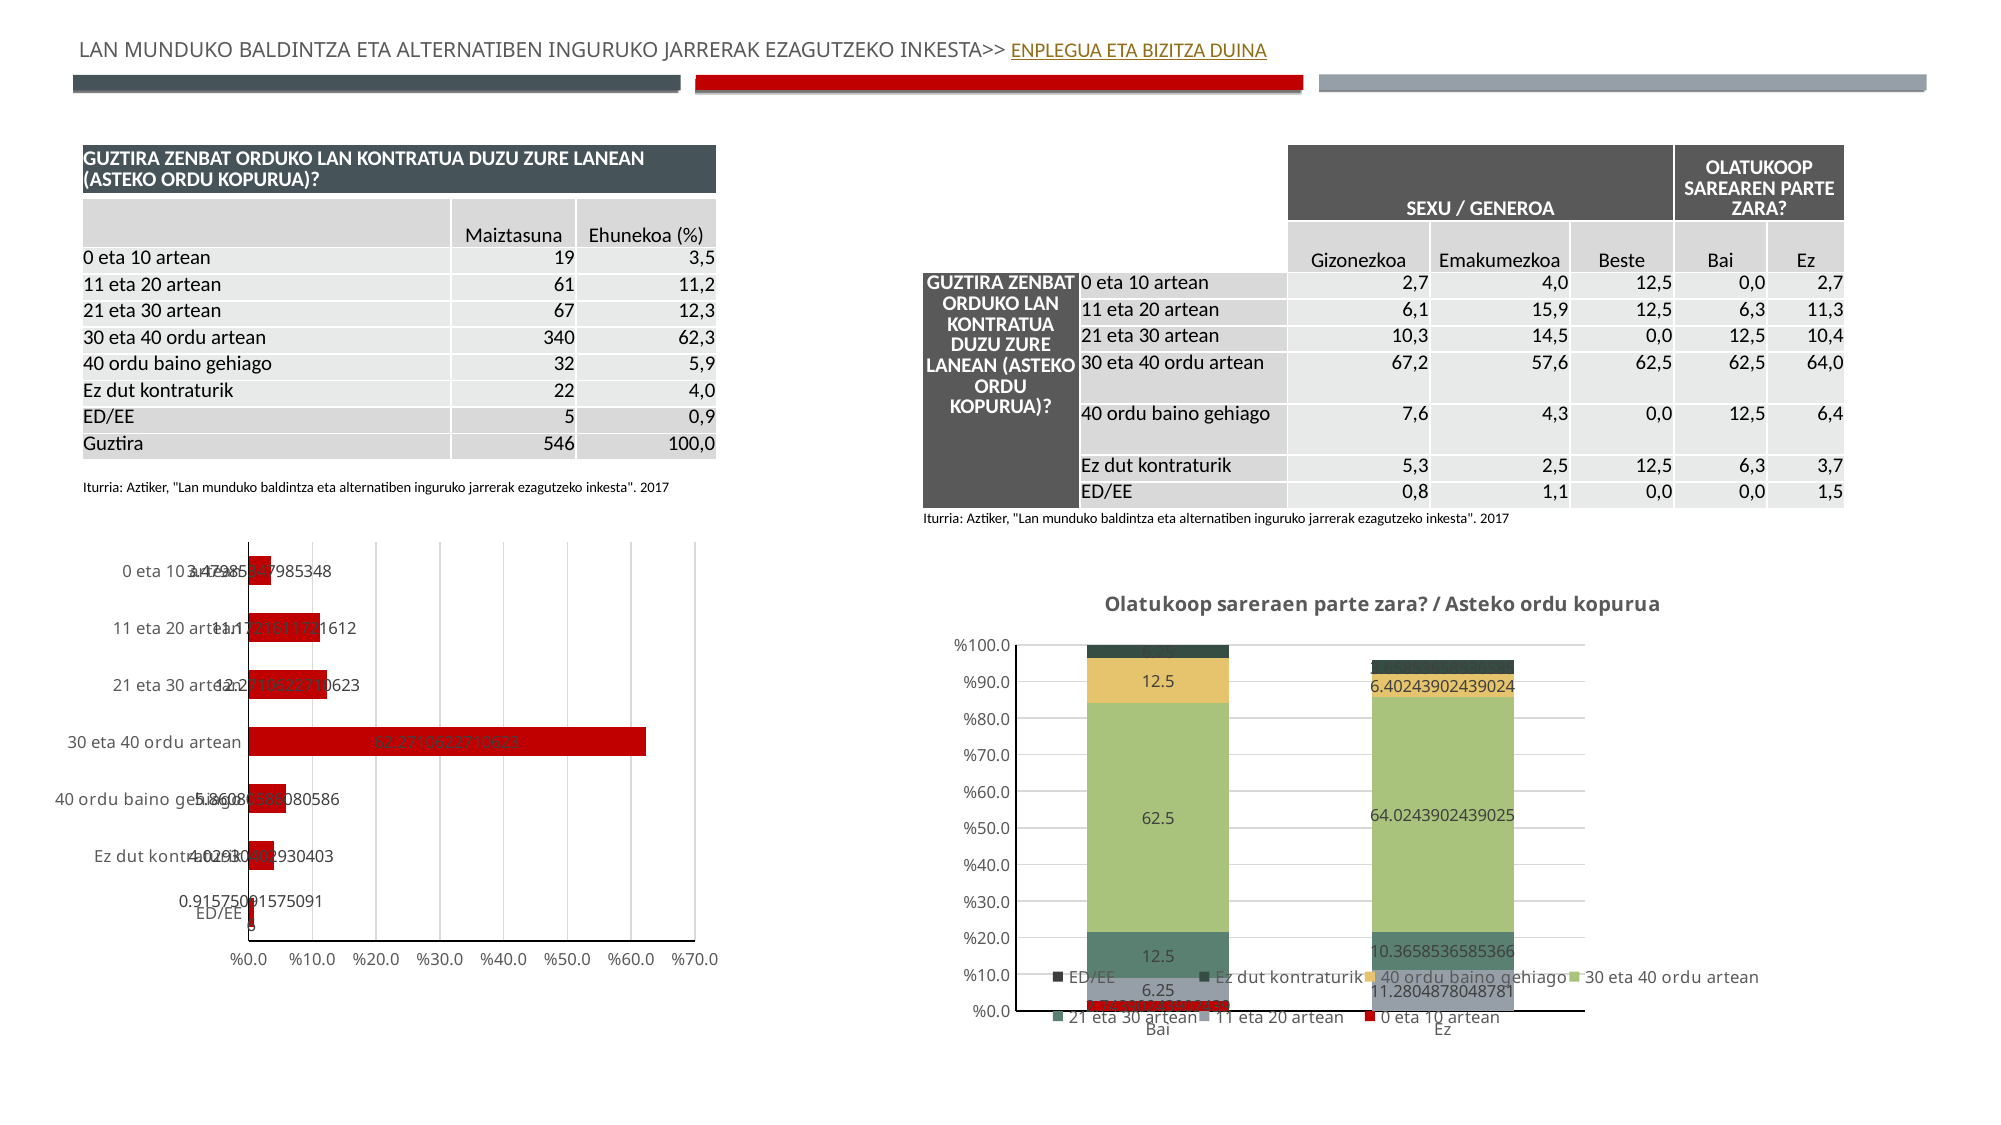

LAN MUNDUKO BALDINTZA ETA ALTERNATIBEN INGURUKO JARRERAK EZAGUTZEKO INKESTA>> ENPLEGUA ETA BIZITZA DUINA
| GUZTIRA ZENBAT ORDUKO LAN KONTRATUA DUZU ZURE LANEAN (ASTEKO ORDU KOPURUA)? | | |
| --- | --- | --- |
| | Maiztasuna | Ehunekoa (%) |
| 0 eta 10 artean | 19 | 3,5 |
| 11 eta 20 artean | 61 | 11,2 |
| 21 eta 30 artean | 67 | 12,3 |
| 30 eta 40 ordu artean | 340 | 62,3 |
| 40 ordu baino gehiago | 32 | 5,9 |
| Ez dut kontraturik | 22 | 4,0 |
| ED/EE | 5 | 0,9 |
| Guztira | 546 | 100,0 |
| Iturria: Aztiker, "Lan munduko baldintza eta alternatiben inguruko jarrerak ezagutzeko inkesta". 2017 | | |
| | | SEXU / GENEROA | | | OLATUKOOP SAREAREN PARTE ZARA? | |
| --- | --- | --- | --- | --- | --- | --- |
| | | Gizonezkoa | Emakumezkoa | Beste | Bai | Ez |
| GUZTIRA ZENBAT ORDUKO LAN KONTRATUA DUZU ZURE LANEAN (ASTEKO ORDU KOPURUA)? | 0 eta 10 artean | 2,7 | 4,0 | 12,5 | 0,0 | 2,7 |
| | 11 eta 20 artean | 6,1 | 15,9 | 12,5 | 6,3 | 11,3 |
| | 21 eta 30 artean | 10,3 | 14,5 | 0,0 | 12,5 | 10,4 |
| | 30 eta 40 ordu artean | 67,2 | 57,6 | 62,5 | 62,5 | 64,0 |
| | 40 ordu baino gehiago | 7,6 | 4,3 | 0,0 | 12,5 | 6,4 |
| | Ez dut kontraturik | 5,3 | 2,5 | 12,5 | 6,3 | 3,7 |
| | ED/EE | 0,8 | 1,1 | 0,0 | 0,0 | 1,5 |
| Iturria: Aztiker, "Lan munduko baldintza eta alternatiben inguruko jarrerak ezagutzeko inkesta". 2017 | | | | | | |
### Chart
| Category | |
|---|---|
| ED/EE | 0.915750915750916 |
| Ez dut kontraturik | 4.02930402930403 |
| 40 ordu baino gehiago | 5.86080586080586 |
| 30 eta 40 ordu artean | 62.2710622710623 |
| 21 eta 30 artean | 12.2710622710623 |
| 11 eta 20 artean | 11.1721611721612 |
| 0 eta 10 artean | 3.47985347985348 |
### Chart: Olatukoop sareraen parte zara? / Asteko ordu kopurua
| Category | 0 eta 10 artean | 11 eta 20 artean | 21 eta 30 artean | 30 eta 40 ordu artean | 40 ordu baino gehiago | Ez dut kontraturik | ED/EE |
|---|---|---|---|---|---|---|---|
| Bai | 2.74390243902439 | 6.25 | 12.5 | 62.5 | 12.5 | 6.25 | 1.52439024390244 |
| Ez | None | 11.2804878048781 | 10.3658536585366 | 64.0243902439025 | 6.40243902439024 | 3.65853658536585 | None |